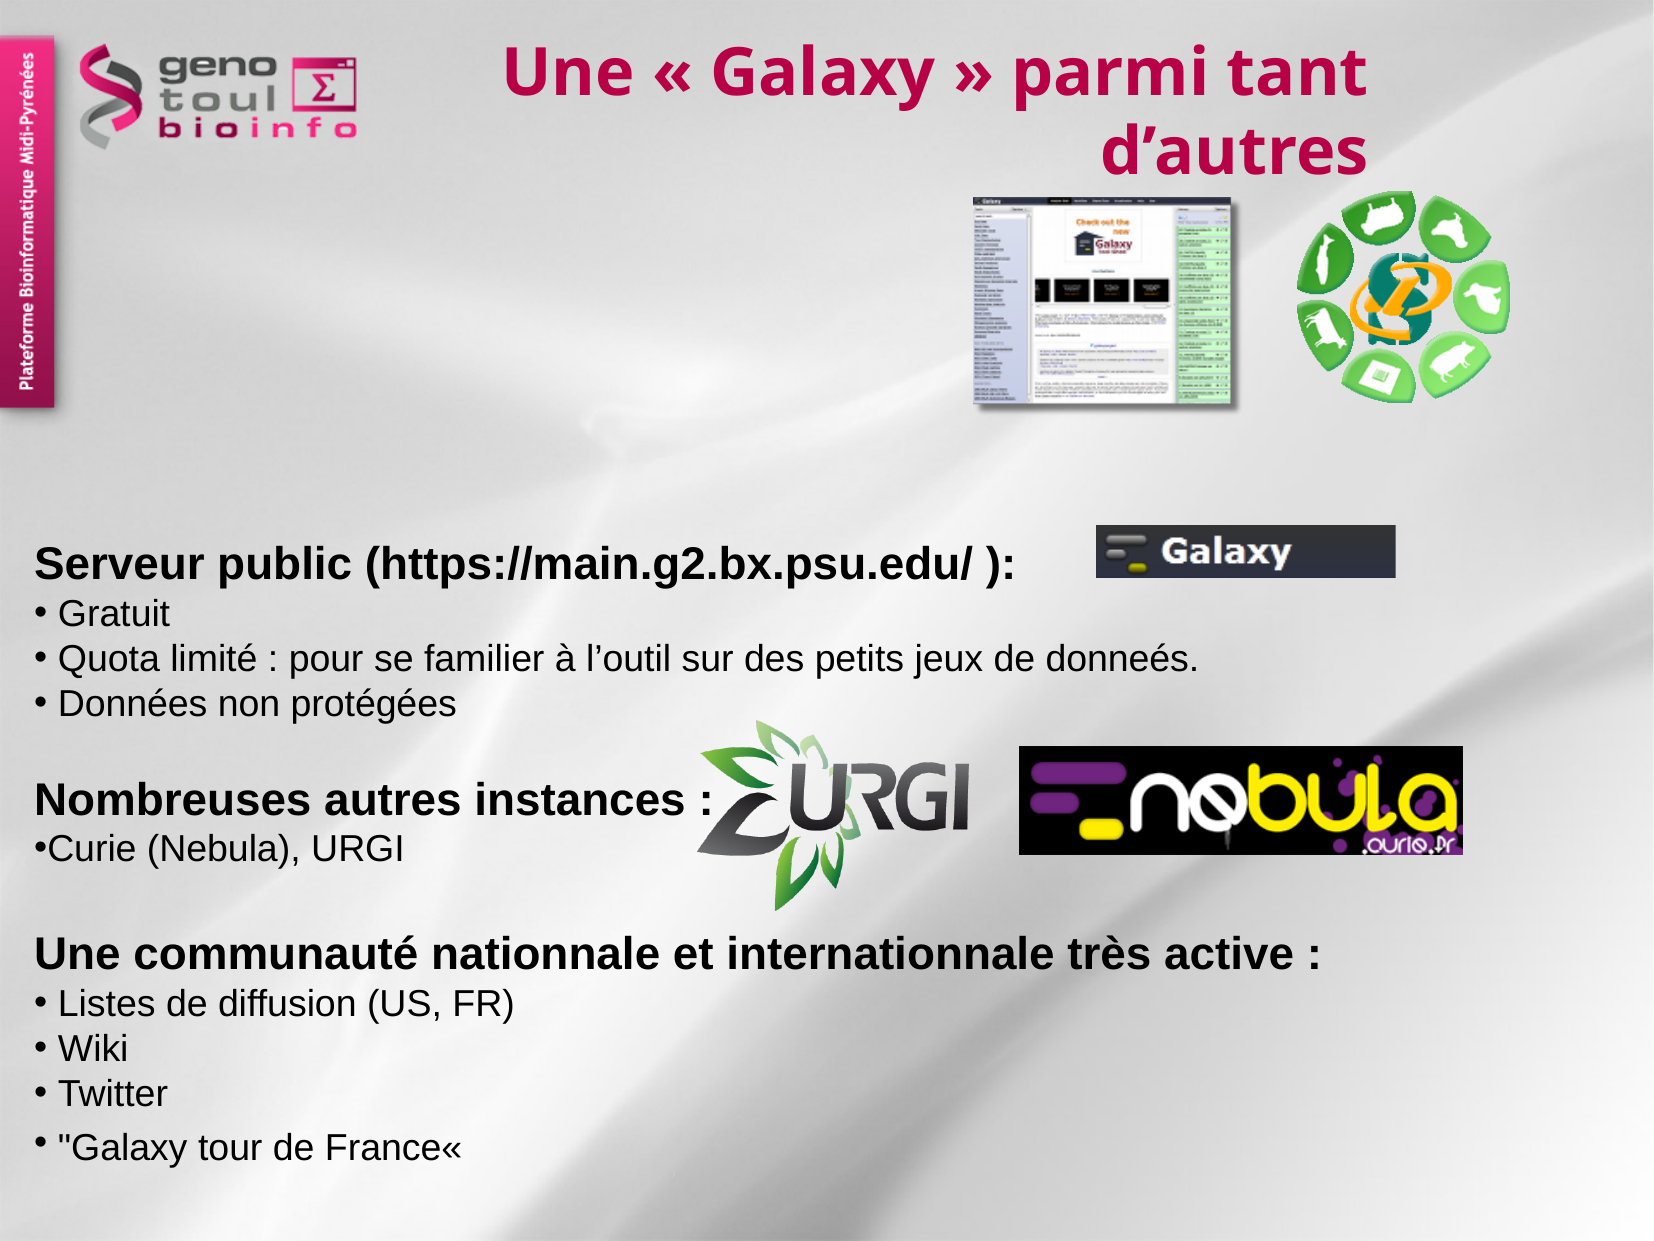

Une « Galaxy » parmi tant d’autres
Serveur public (https://main.g2.bx.psu.edu/ ):
 Gratuit
 Quota limité : pour se familier à l’outil sur des petits jeux de donneés.
 Données non protégées
Nombreuses autres instances :
Curie (Nebula), URGI
Une communauté nationnale et internationnale très active :
 Listes de diffusion (US, FR)
 Wiki
 Twitter
 "Galaxy tour de France«